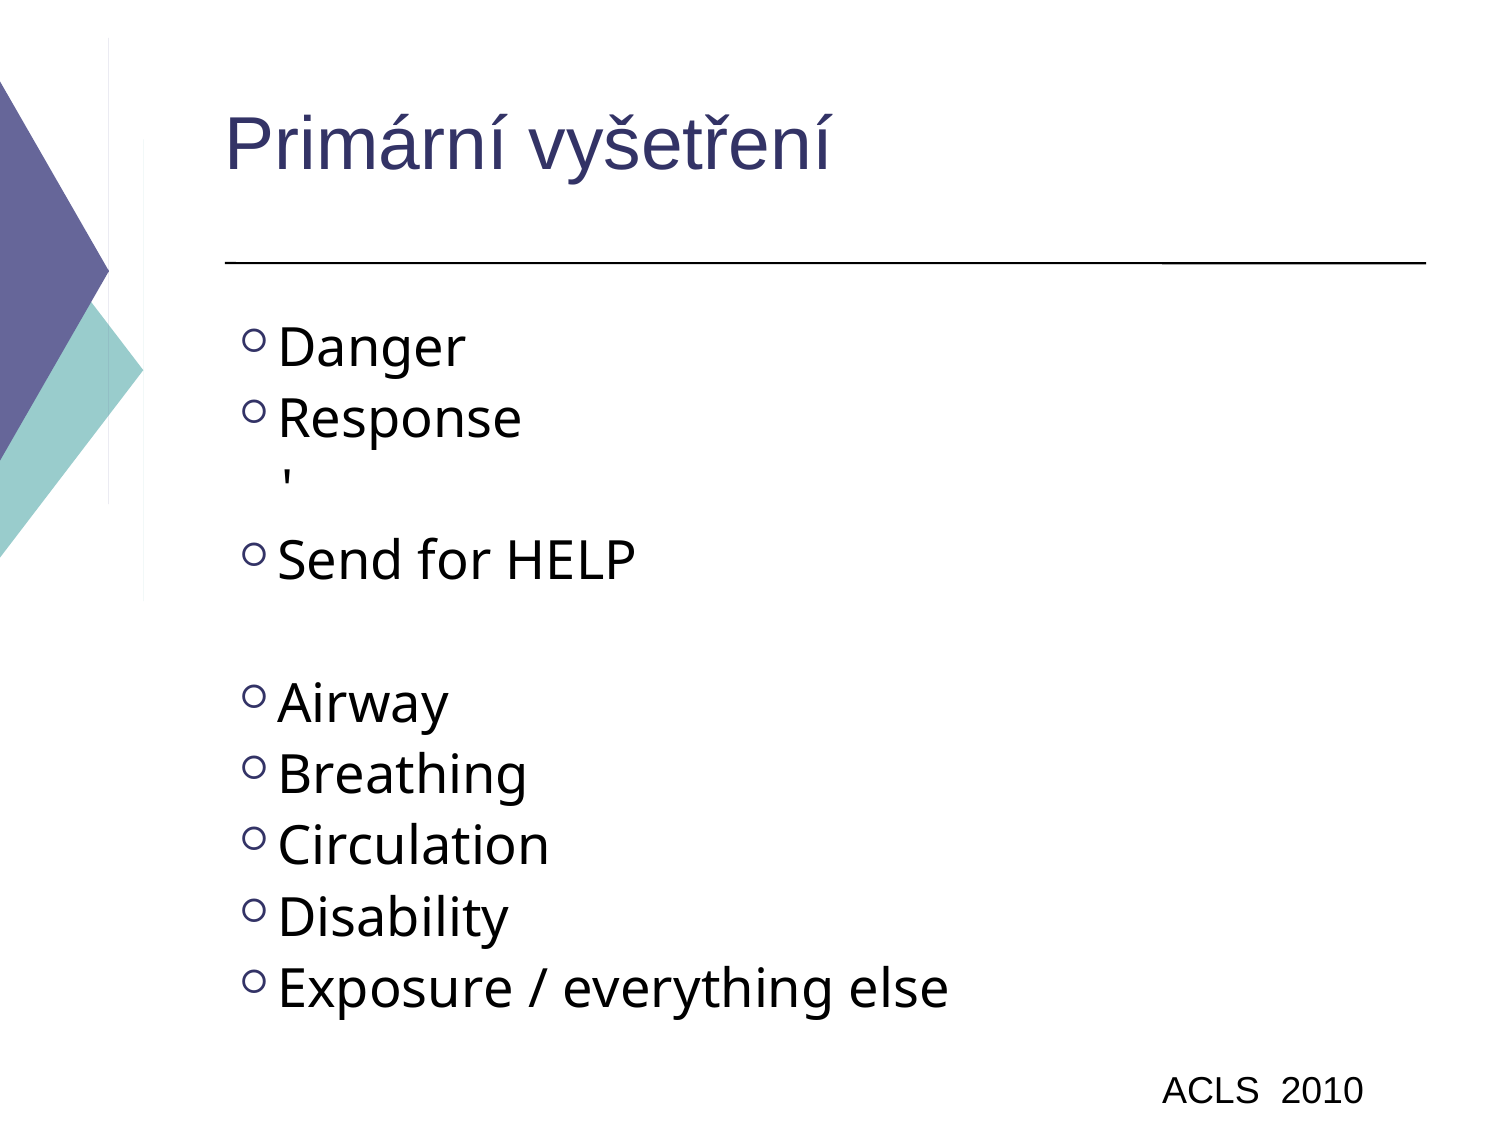

# Primární vyšetření
Danger
Response
 '
Send for HELP
Airway
Breathing
Circulation
Disability
Exposure / everything else
ACLS 2010